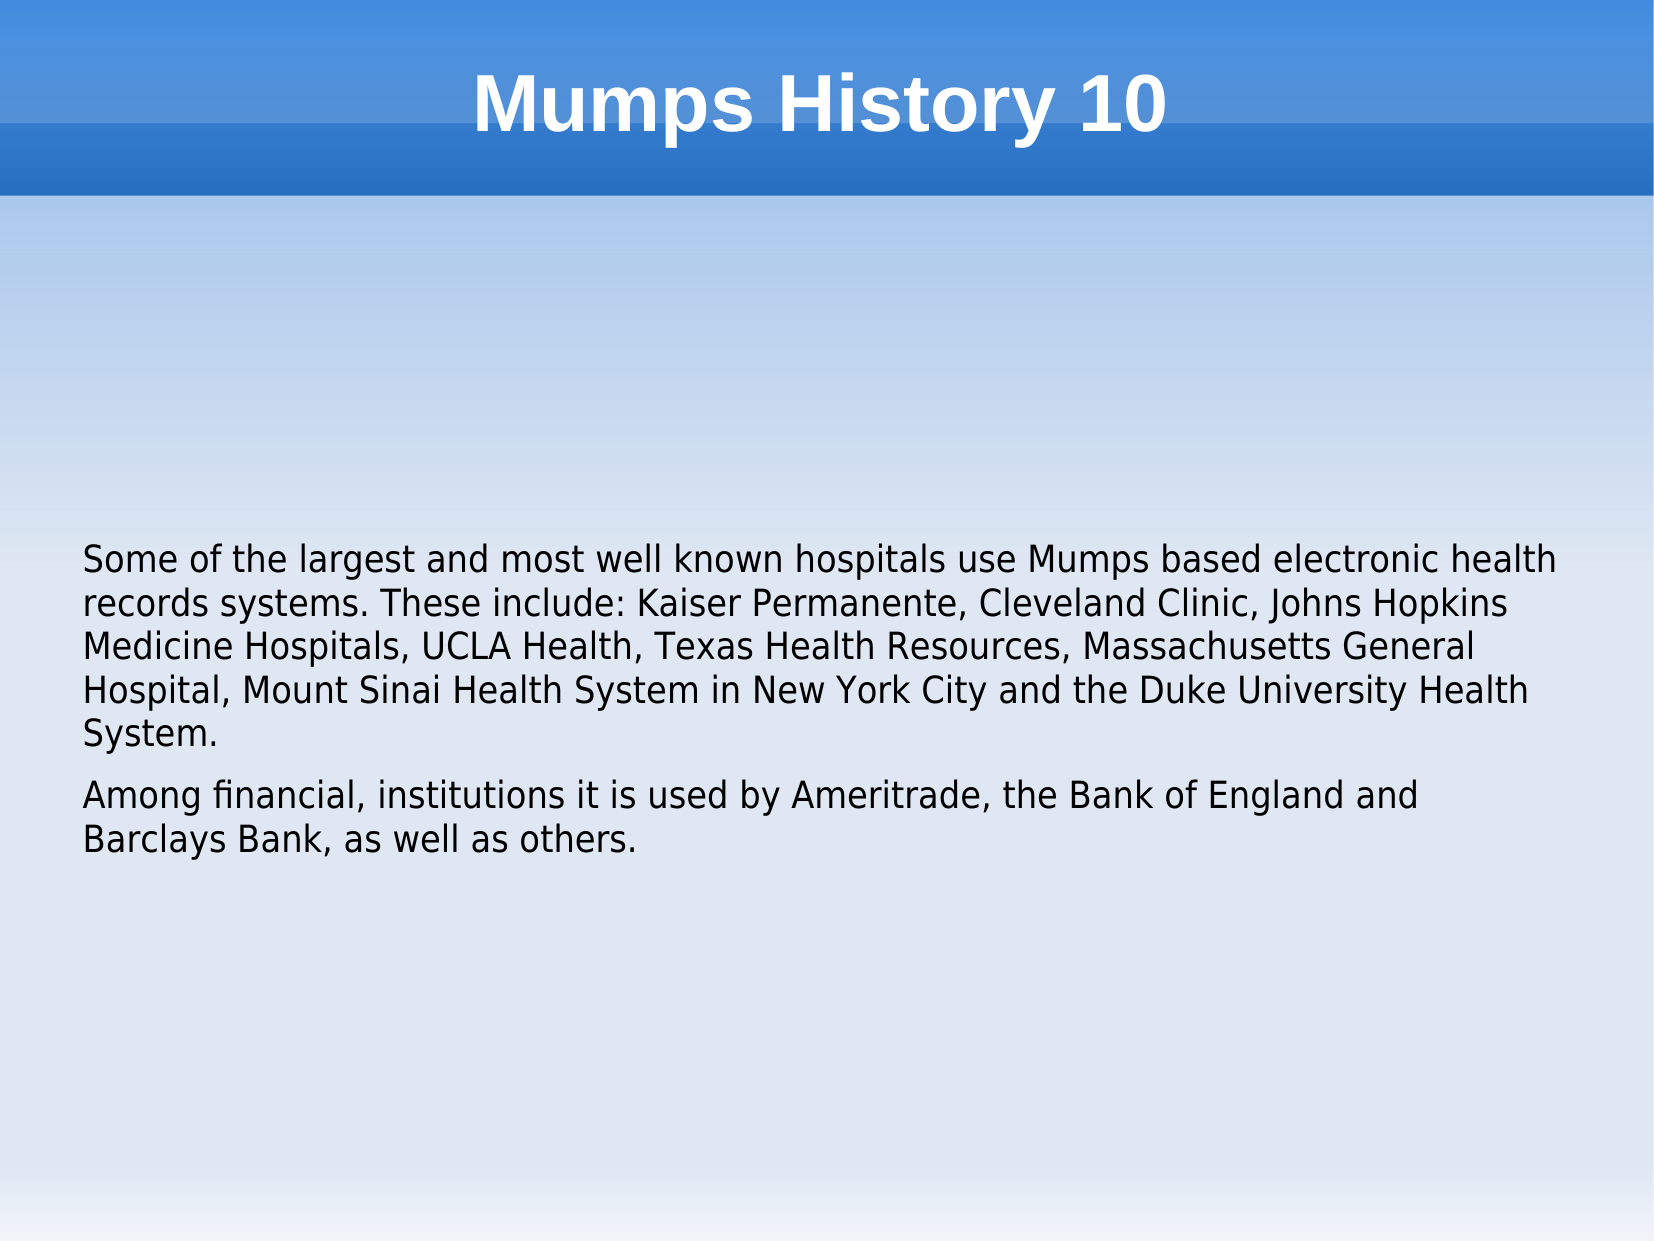

# Mumps History 10
Some of the largest and most well known hospitals use Mumps based electronic health records systems. These include: Kaiser Permanente, Cleveland Clinic, Johns Hopkins Medicine Hospitals, UCLA Health, Texas Health Resources, Massachusetts General Hospital, Mount Sinai Health System in New York City and the Duke University Health System.
Among financial, institutions it is used by Ameritrade, the Bank of England and Barclays Bank, as well as others.